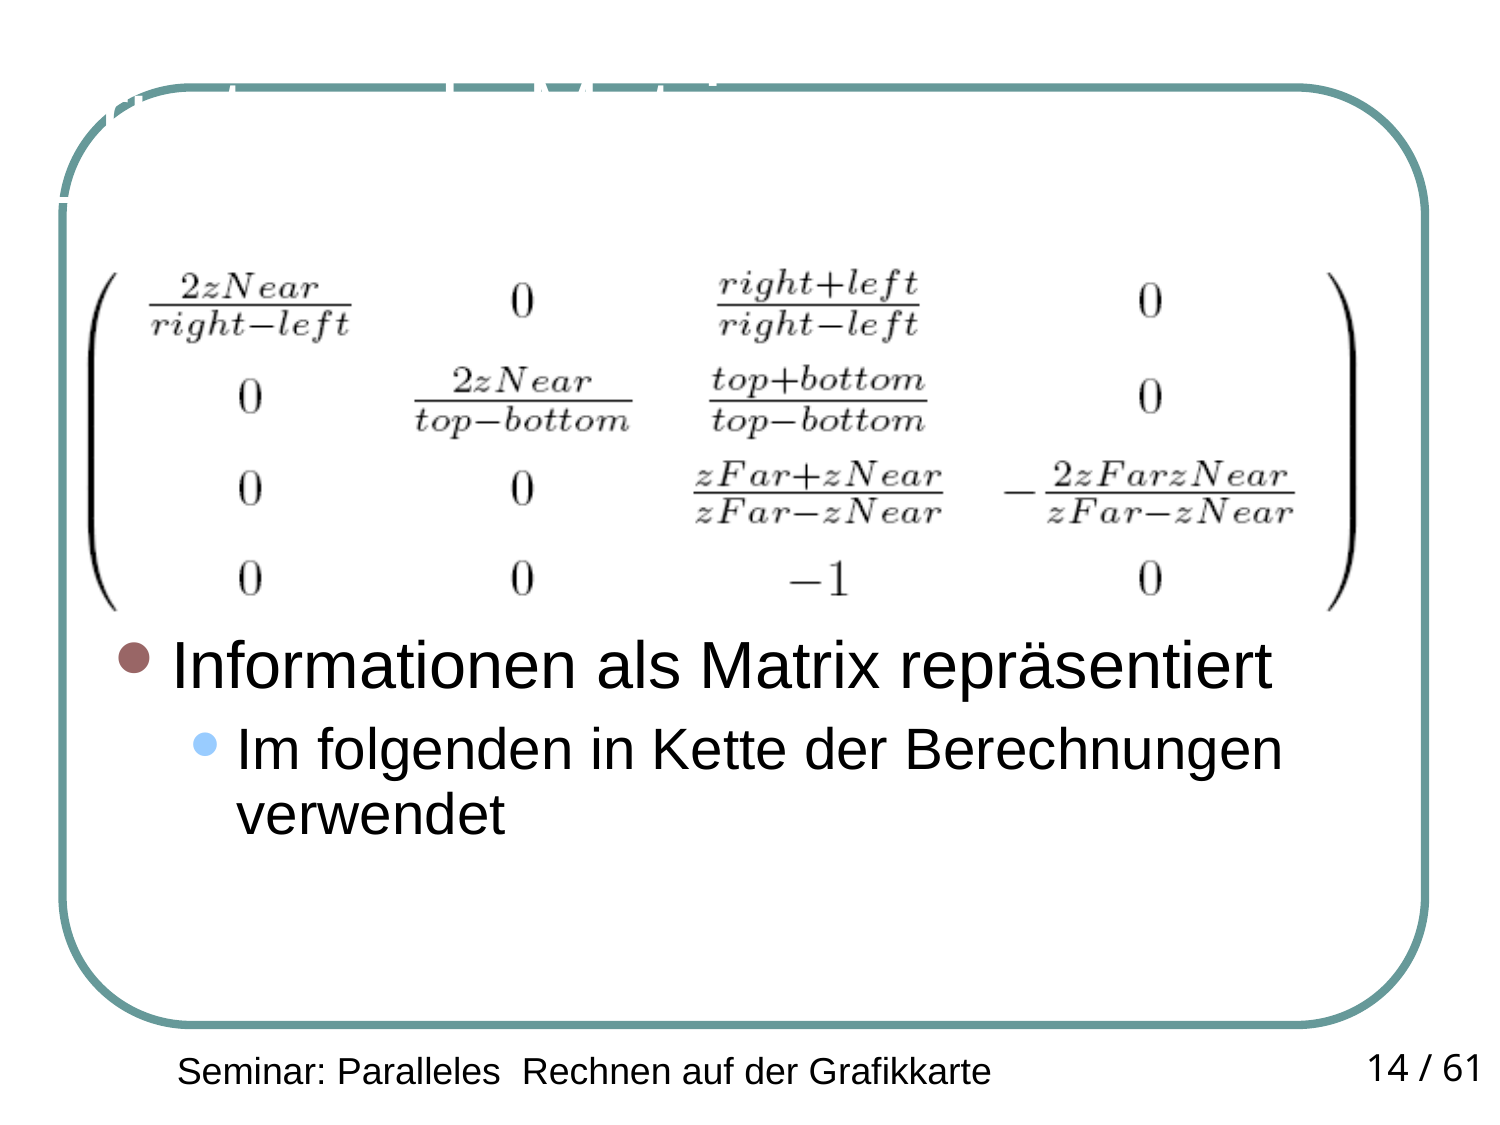

# Frustum als Matrix
Informationen als Matrix repräsentiert
Im folgenden in Kette der Berechnungen verwendet
Seminar: Paralleles Rechnen auf der Grafikkarte
14